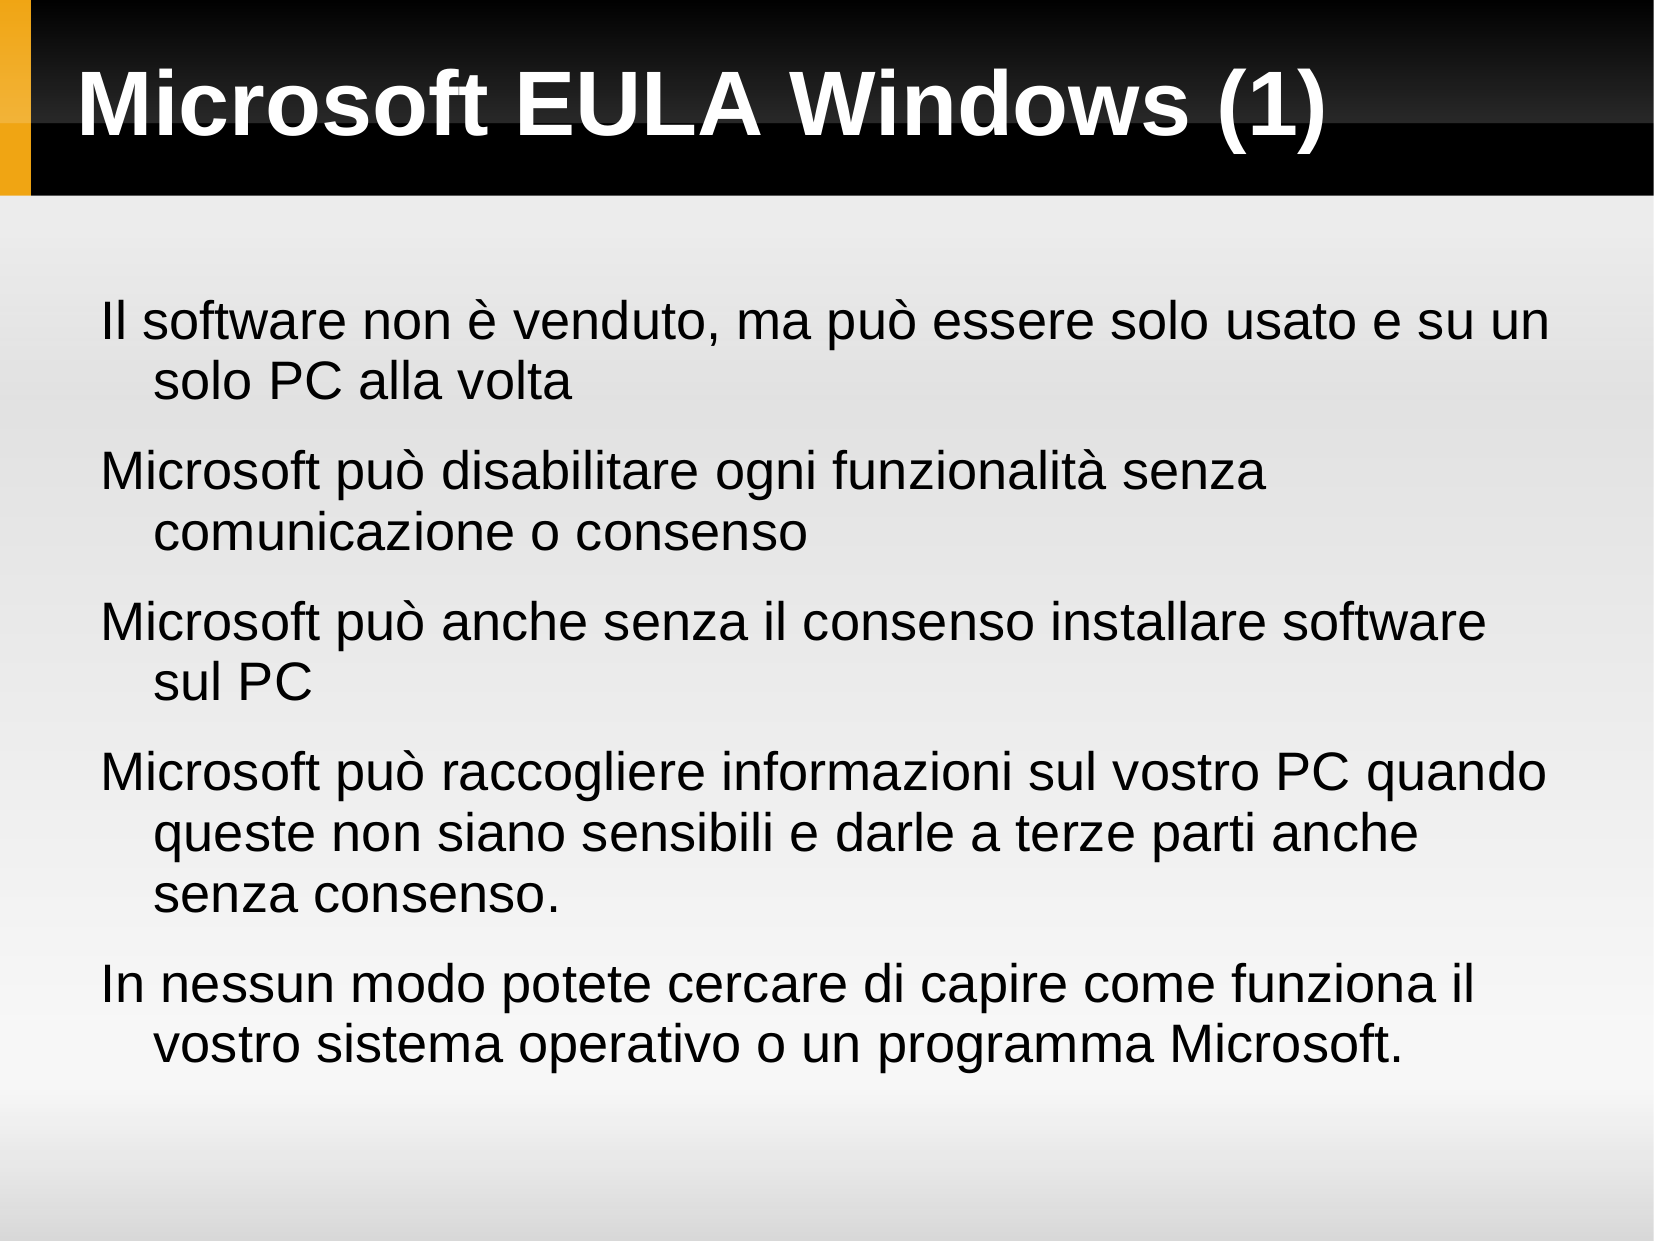

# Microsoft EULA Windows (1)
Il software non è venduto, ma può essere solo usato e su un solo PC alla volta
Microsoft può disabilitare ogni funzionalità senza comunicazione o consenso
Microsoft può anche senza il consenso installare software sul PC
Microsoft può raccogliere informazioni sul vostro PC quando queste non siano sensibili e darle a terze parti anche senza consenso.
In nessun modo potete cercare di capire come funziona il vostro sistema operativo o un programma Microsoft.